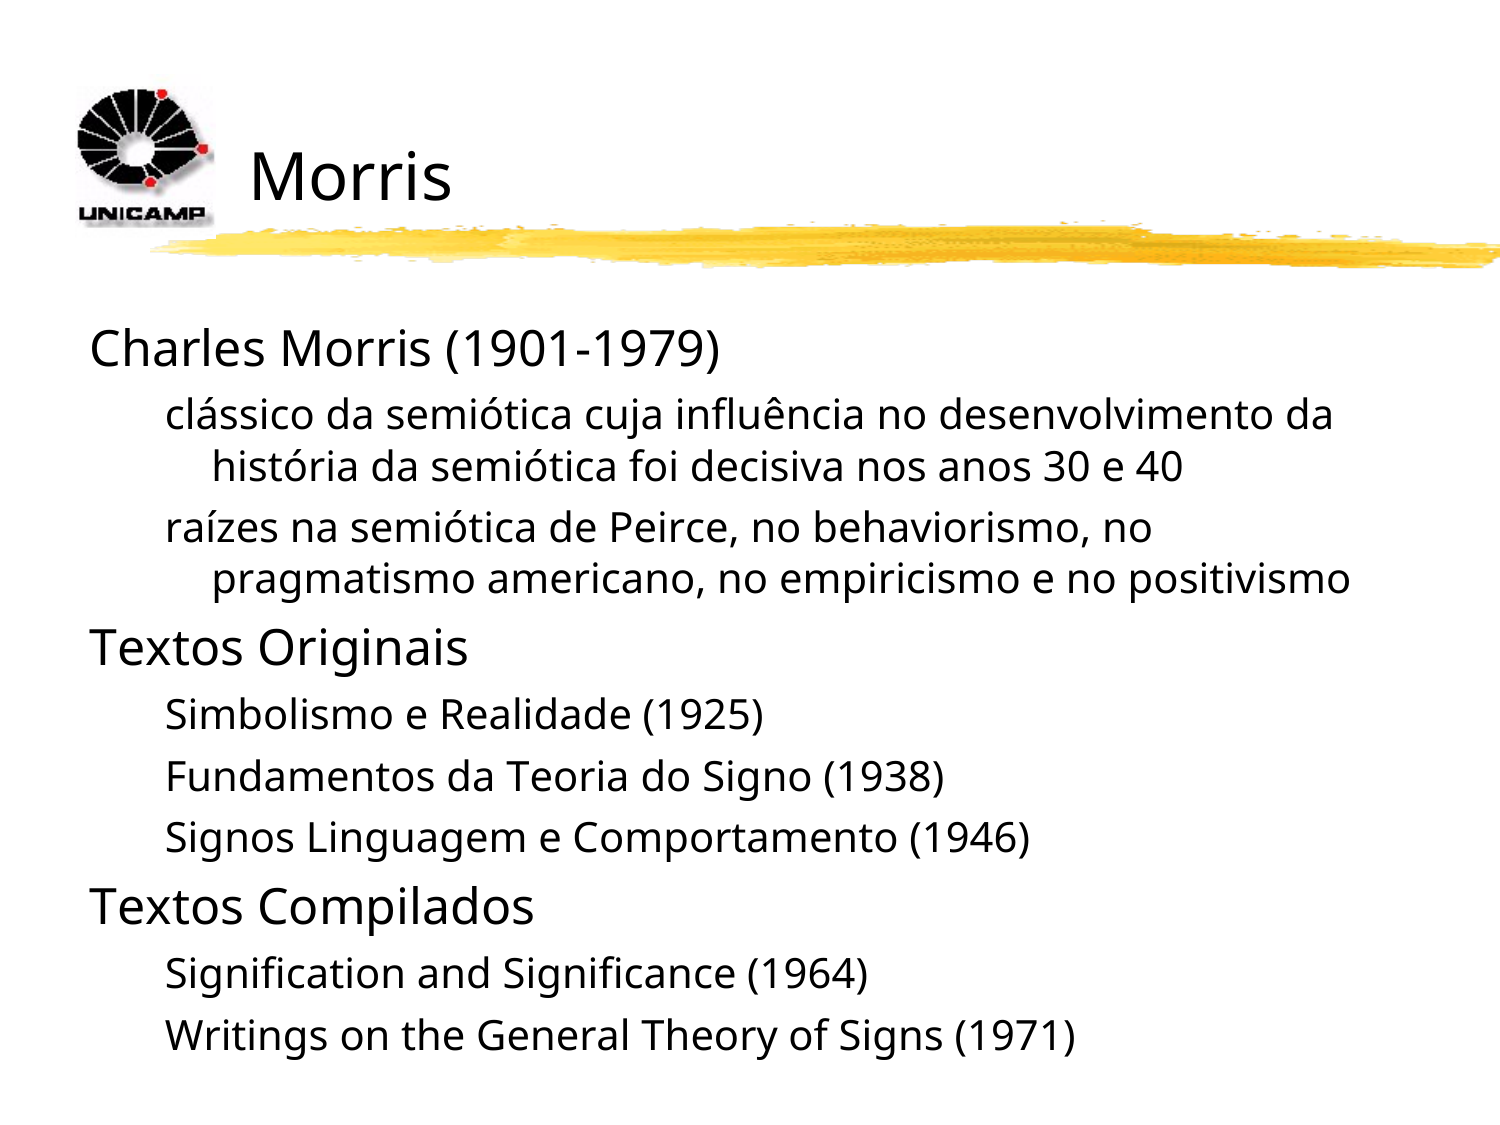

# Morris
Charles Morris (1901-1979)
clássico da semiótica cuja influência no desenvolvimento da história da semiótica foi decisiva nos anos 30 e 40
raízes na semiótica de Peirce, no behaviorismo, no pragmatismo americano, no empiricismo e no positivismo
Textos Originais
Simbolismo e Realidade (1925)
Fundamentos da Teoria do Signo (1938)
Signos Linguagem e Comportamento (1946)
Textos Compilados
Signification and Significance (1964)
Writings on the General Theory of Signs (1971)